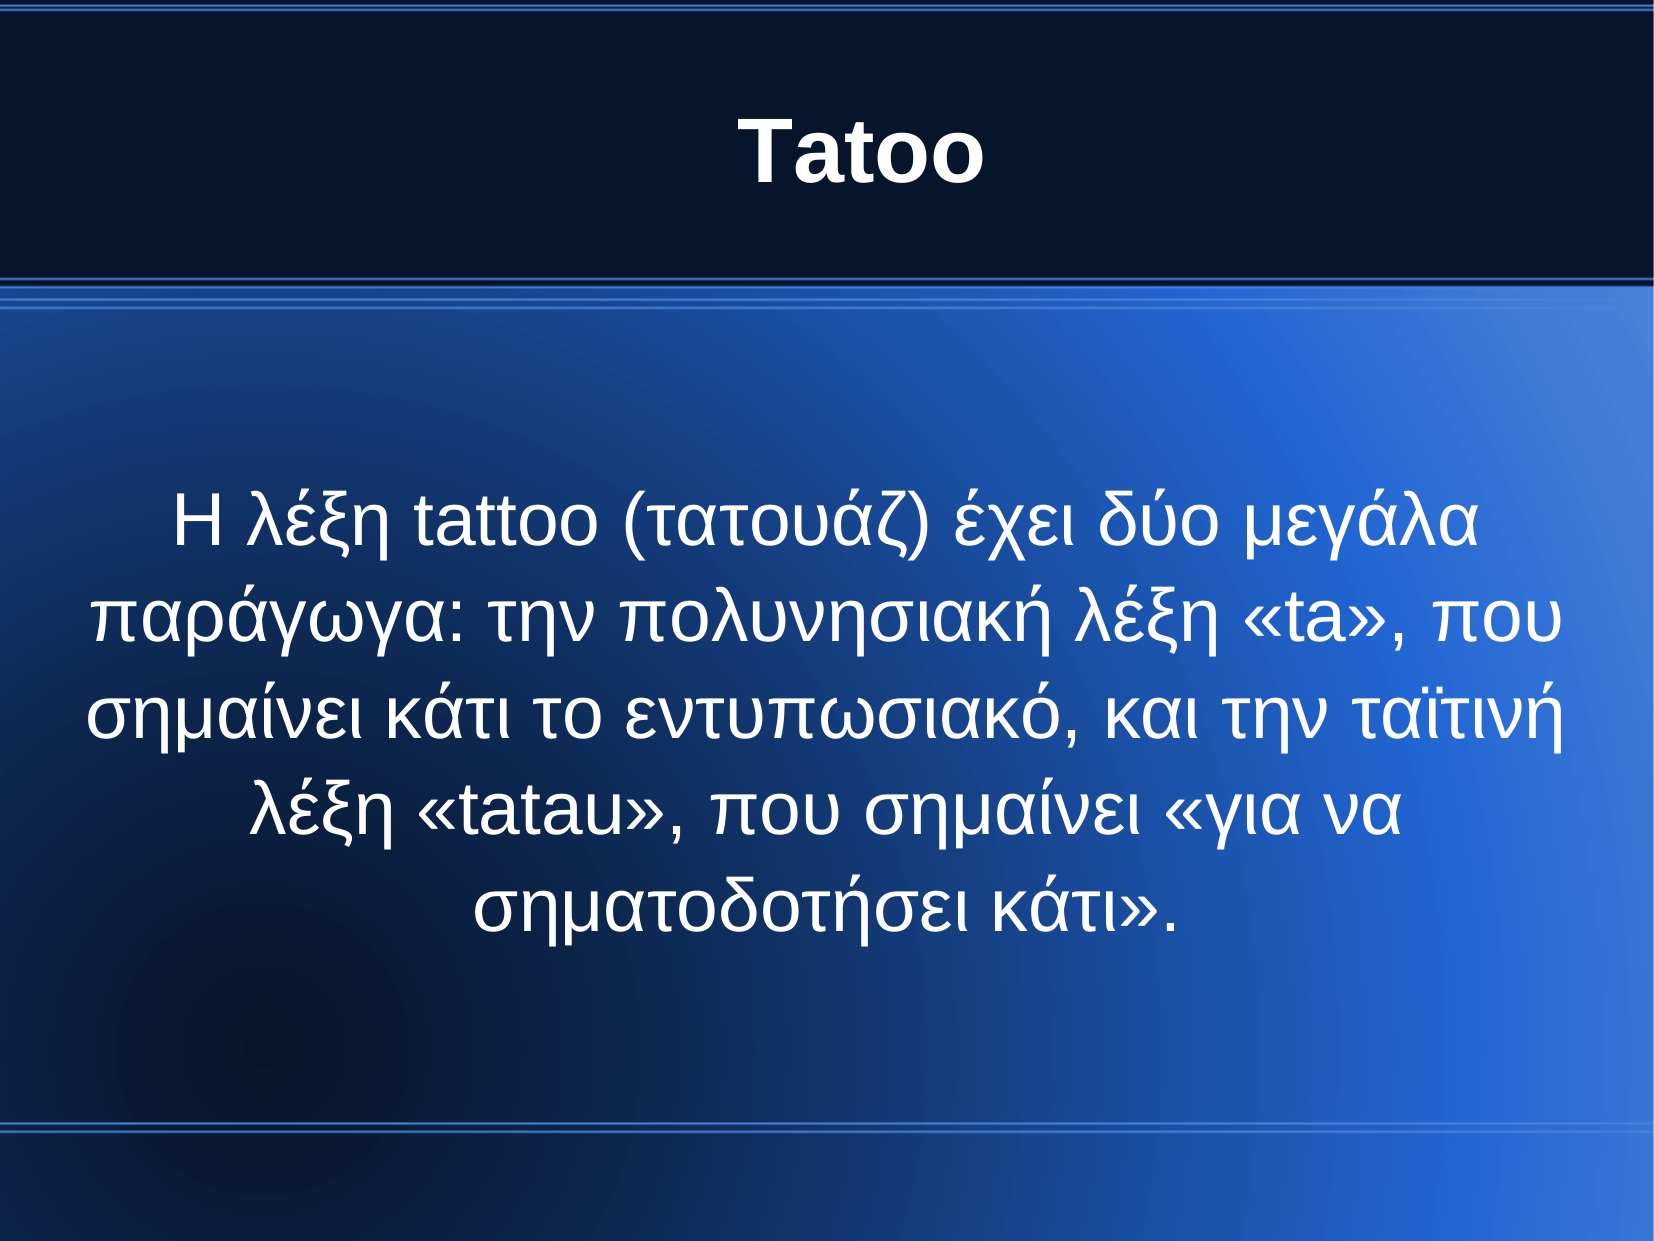

# Tatoo
H λέξη tattoo (τατουάζ) έχει δύο μεγάλα παράγωγα: την πολυνησιακή λέξη «ta», που σημαίνει κάτι το εντυπωσιακό, και την ταϊτινή λέξη «tatau», που σημαίνει «για να σηματοδοτήσει κάτι».